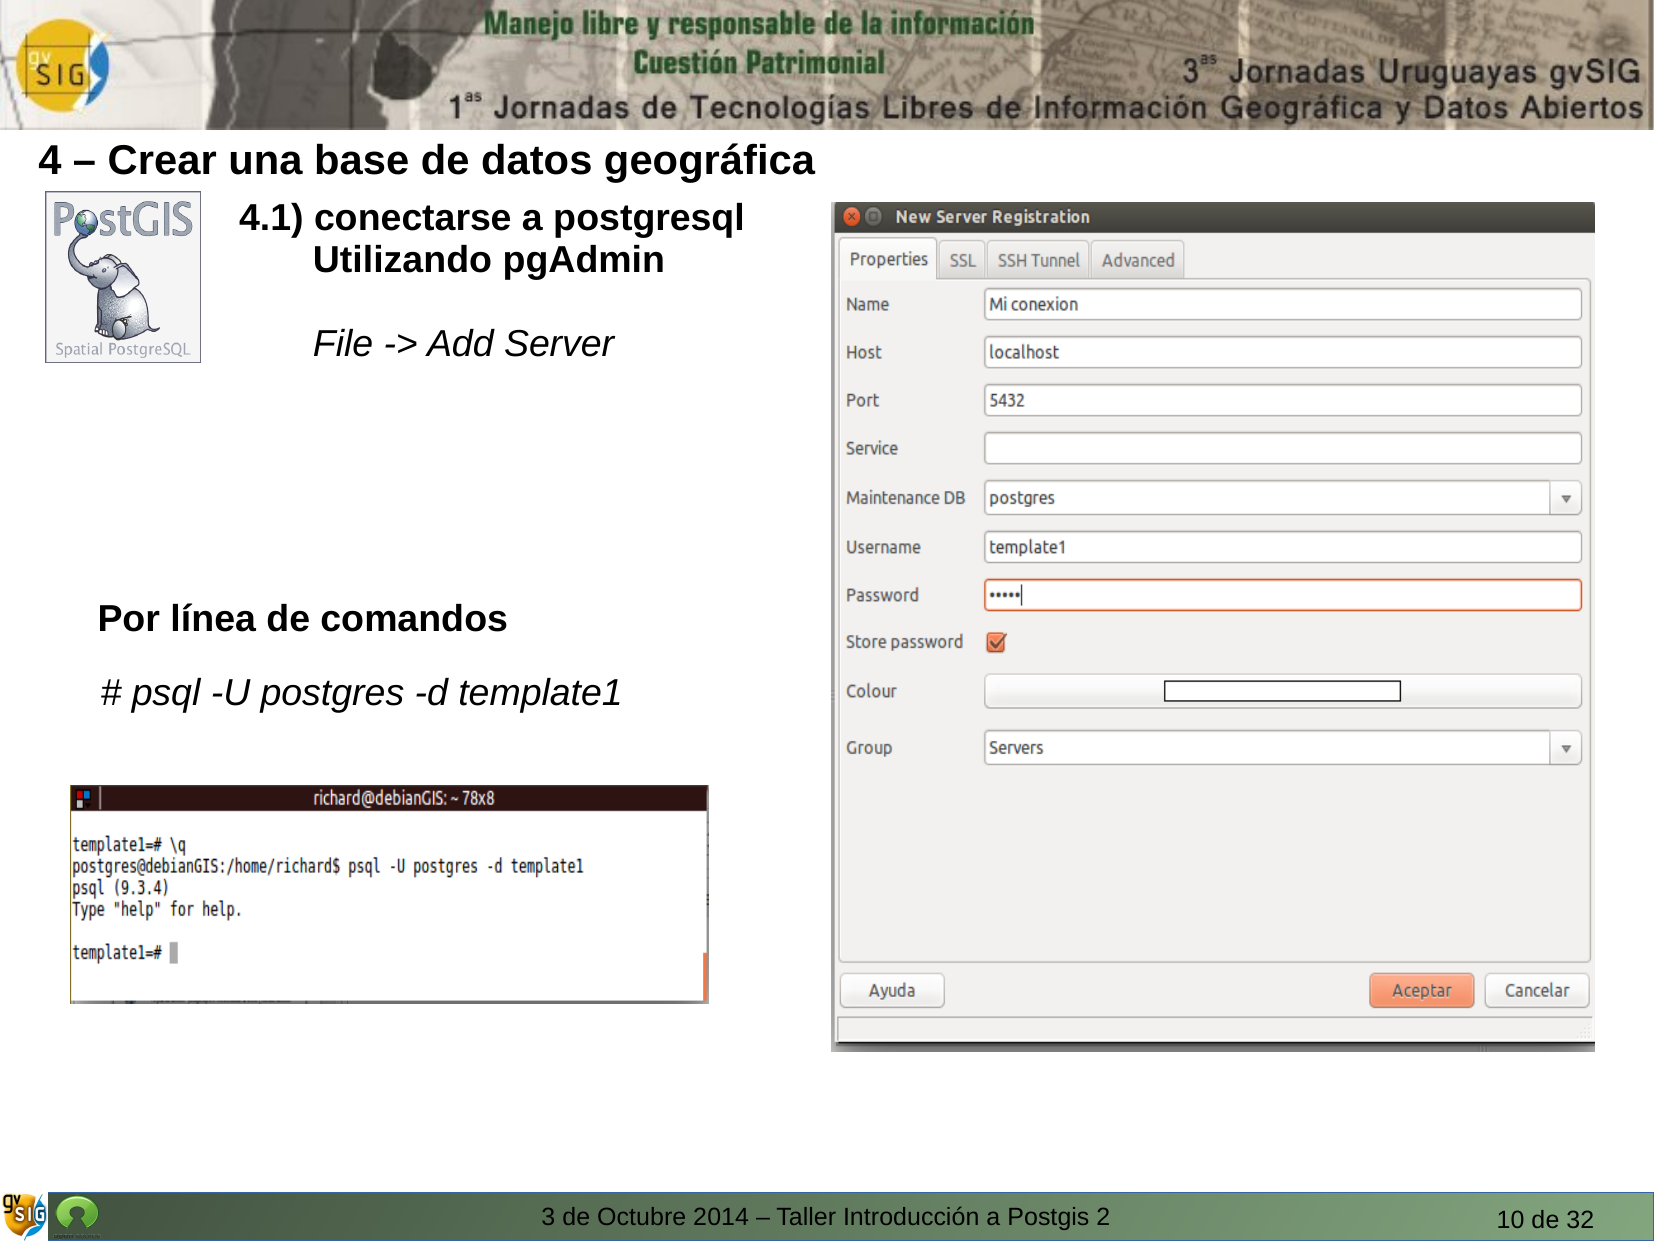

4 – Crear una base de datos geográfica
4.1) conectarse a postgresql
	Utilizando pgAdmin
	File -> Add Server
Por línea de comandos
# psql -U postgres -d template1
3 de Octubre 2014 – Taller Introducción a Postgis 2
 de 32